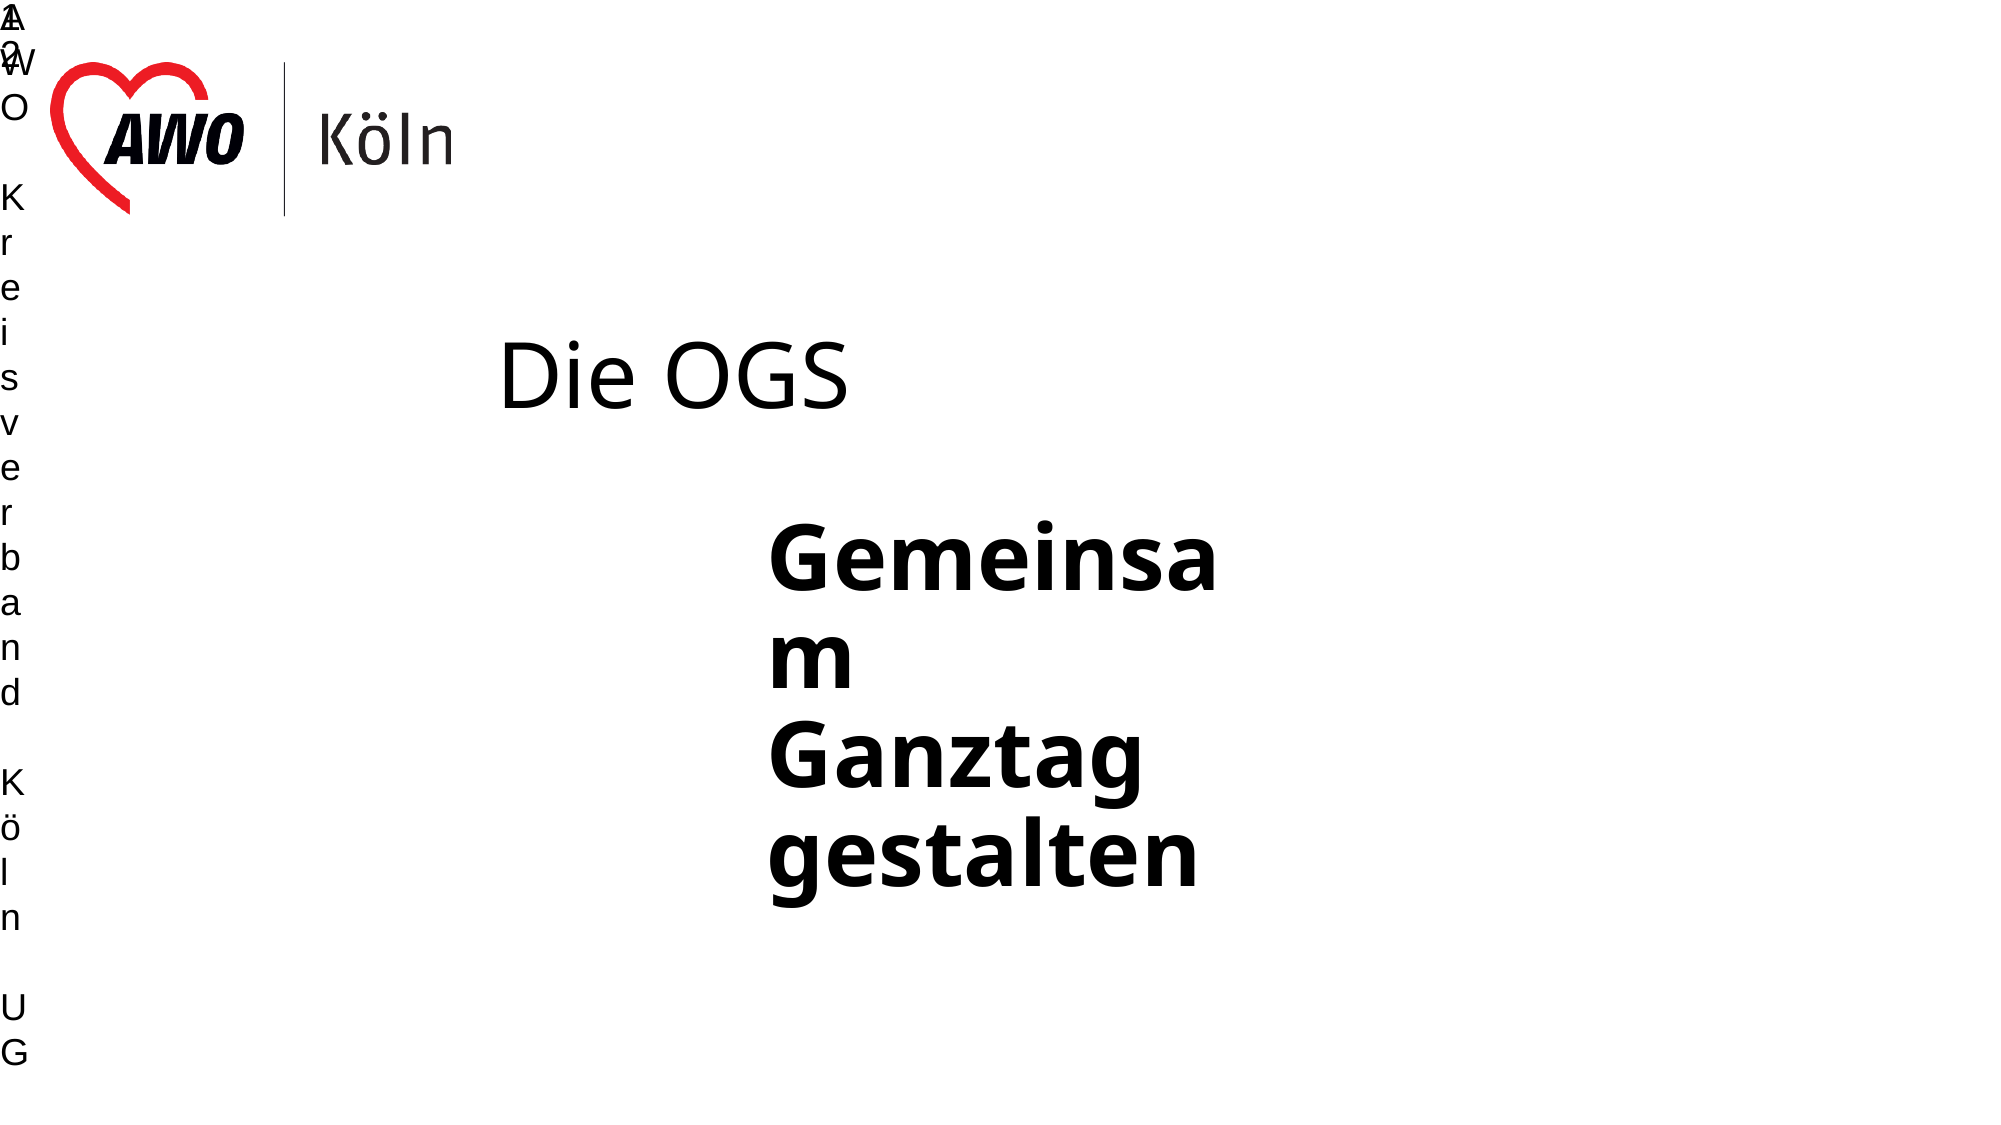

AWO Kreisverband Köln UG
Die OGS
# Gemeinsam
Ganztag gestalten